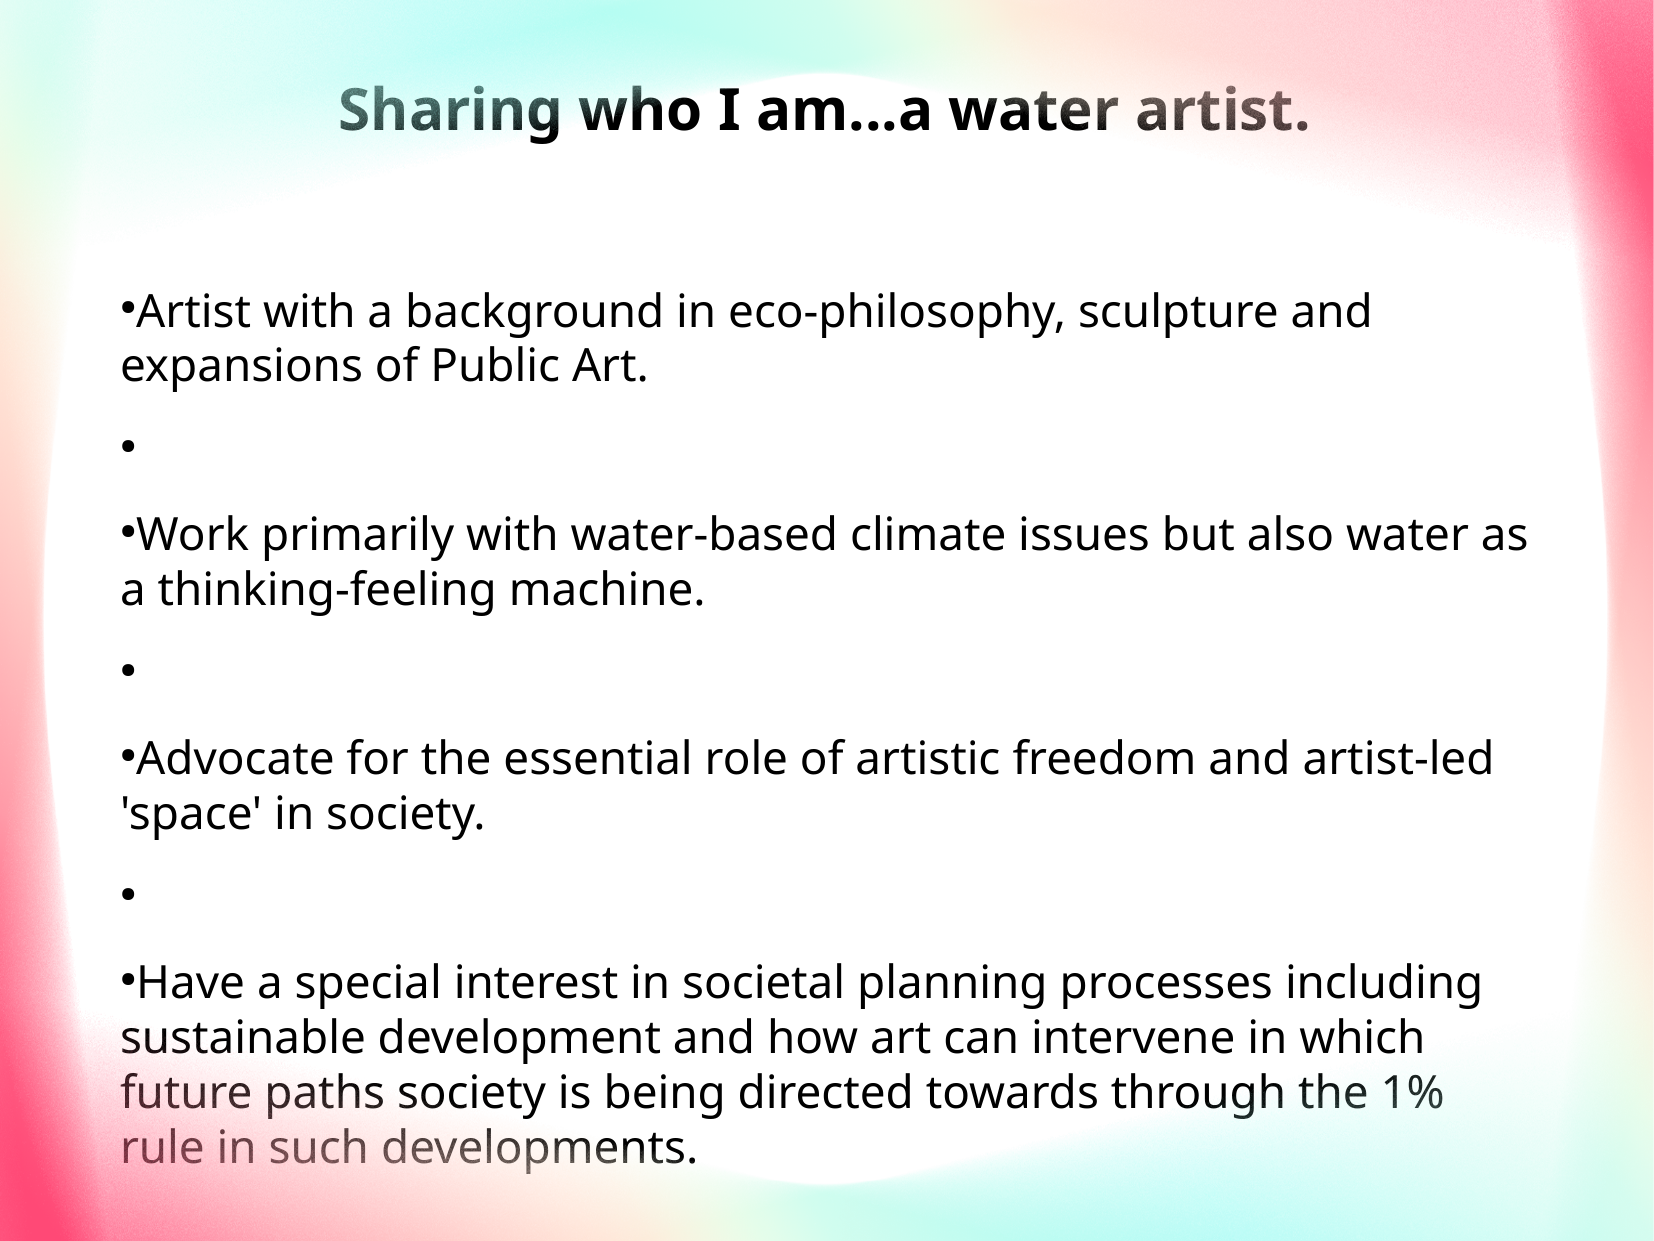

# Sharing who I am...a water artist.
Artist with a background in eco-philosophy, sculpture and expansions of Public Art.
Work primarily with water-based climate issues but also water as a thinking-feeling machine.
Advocate for the essential role of artistic freedom and artist-led 'space' in society.
Have a special interest in societal planning processes including sustainable development and how art can intervene in which future paths society is being directed towards through the 1% rule in such developments.